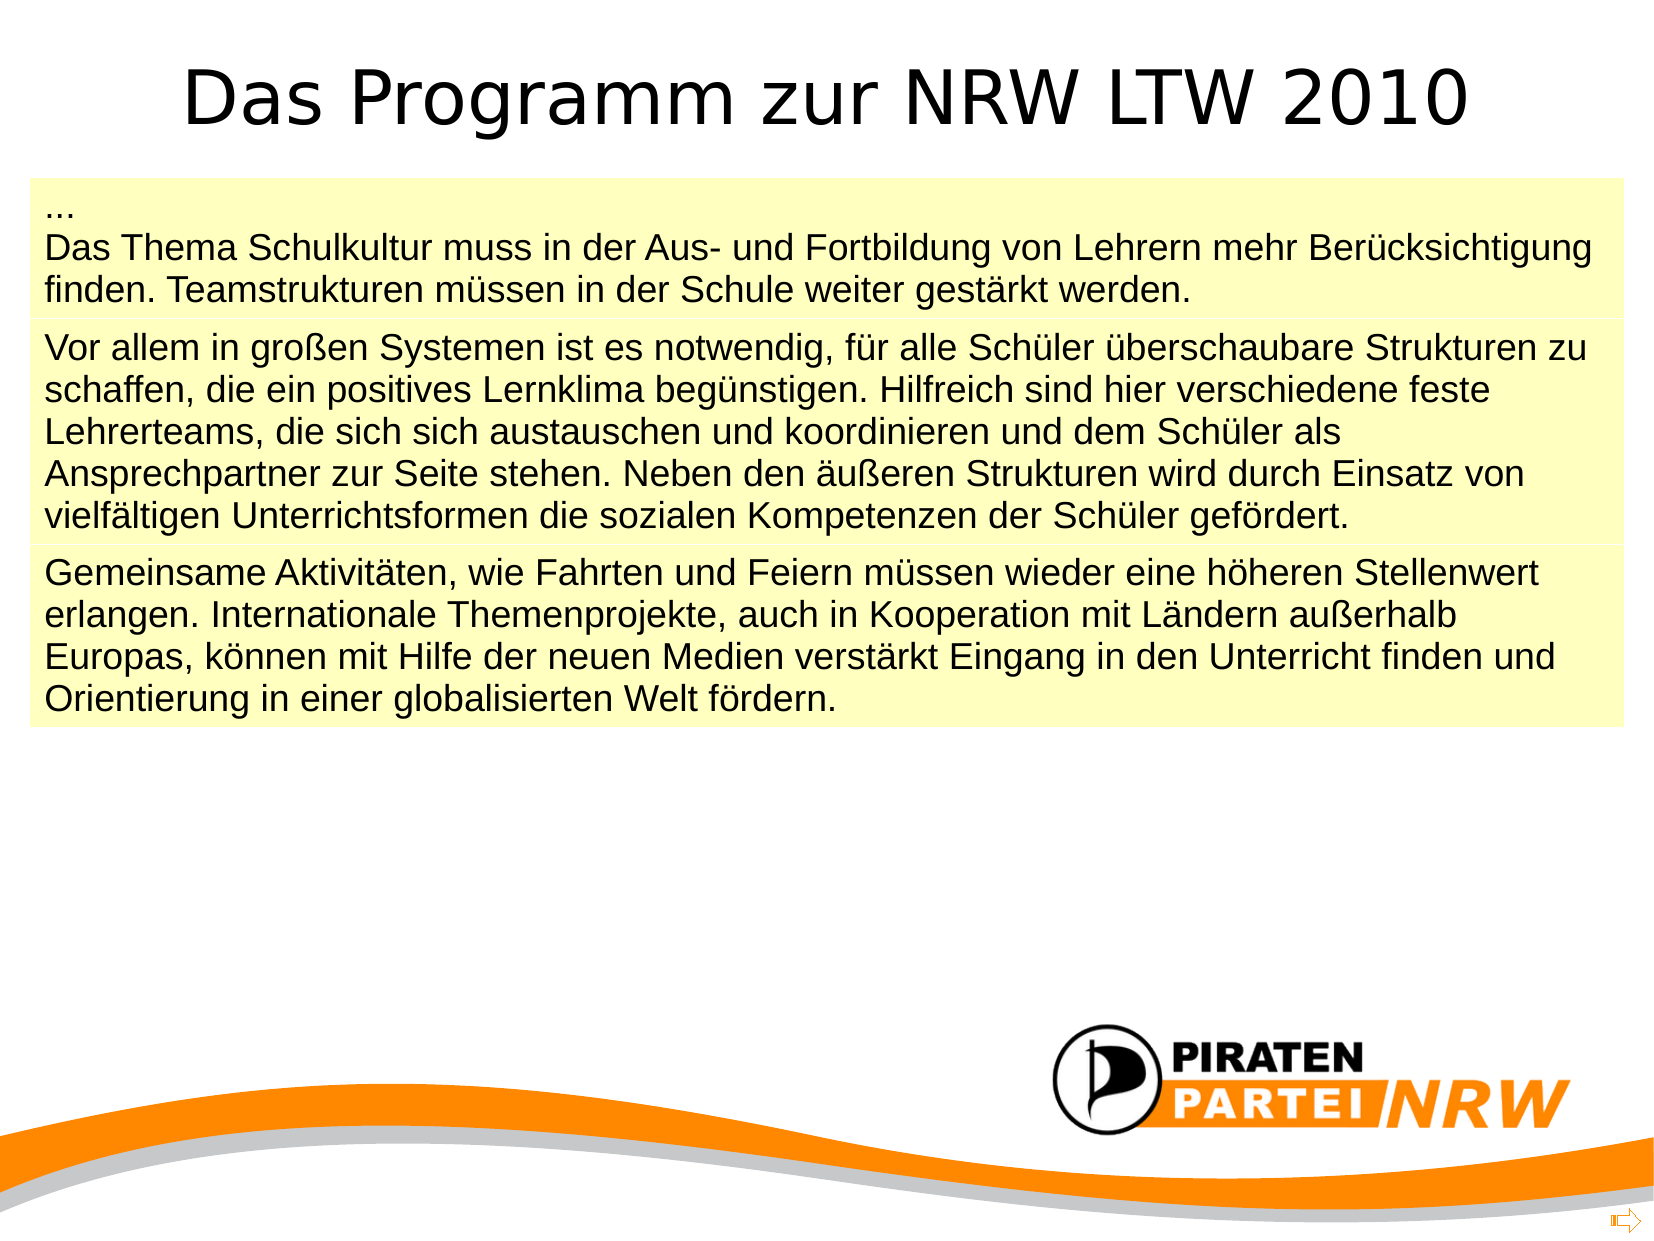

# Das Programm zur NRW LTW 2010
| ... Das Thema Schulkultur muss in der Aus- und Fortbildung von Lehrern mehr Berücksichtigung finden. Teamstrukturen müssen in der Schule weiter gestärkt werden. |
| --- |
| Vor allem in großen Systemen ist es notwendig, für alle Schüler überschaubare Strukturen zu schaffen, die ein positives Lernklima begünstigen. Hilfreich sind hier verschiedene feste Lehrerteams, die sich sich austauschen und koordinieren und dem Schüler als Ansprechpartner zur Seite stehen. Neben den äußeren Strukturen wird durch Einsatz von vielfältigen Unterrichtsformen die sozialen Kompetenzen der Schüler gefördert. |
| Gemeinsame Aktivitäten, wie Fahrten und Feiern müssen wieder eine höheren Stellenwert erlangen. Internationale Themenprojekte, auch in Kooperation mit Ländern außerhalb Europas, können mit Hilfe der neuen Medien verstärkt Eingang in den Unterricht finden und Orientierung in einer globalisierten Welt fördern. |